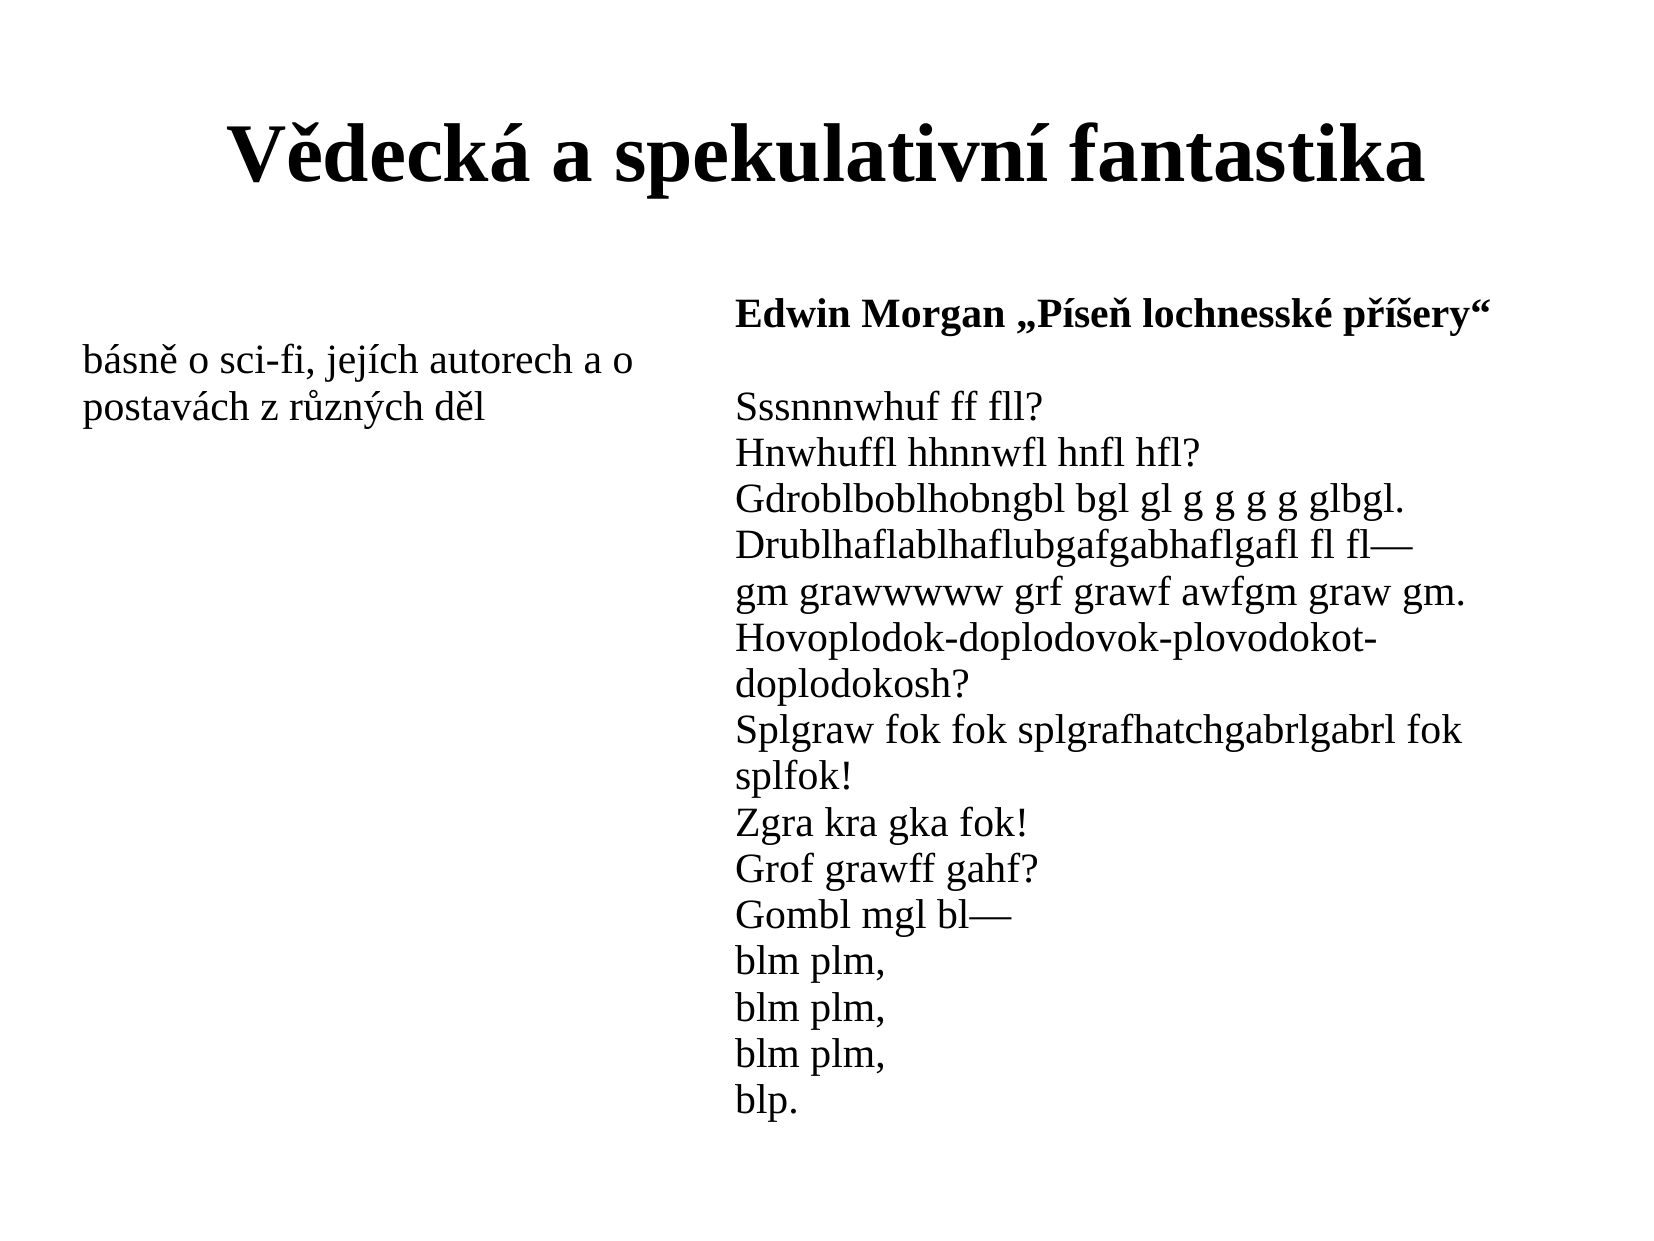

# Vědecká a spekulativní fantastika
básně o sci-fi, jejích autorech a o postavách z různých děl
Edwin Morgan „Píseň lochnesské příšery“
Sssnnnwhuf ff fll?
Hnwhuffl hhnnwfl hnfl hfl?
Gdroblboblhobngbl bgl gl g g g g glbgl.
Drublhaflablhaflubgafgabhaflgafl fl fl—
gm grawwwww grf grawf awfgm graw gm.
Hovoplodok-doplodovok-plovodokot-doplodokosh?
Splgraw fok fok splgrafhatchgabrlgabrl fok splfok!
Zgra kra gka fok!
Grof grawff gahf?
Gombl mgl bl—
blm plm,
blm plm,
blm plm,
blp.